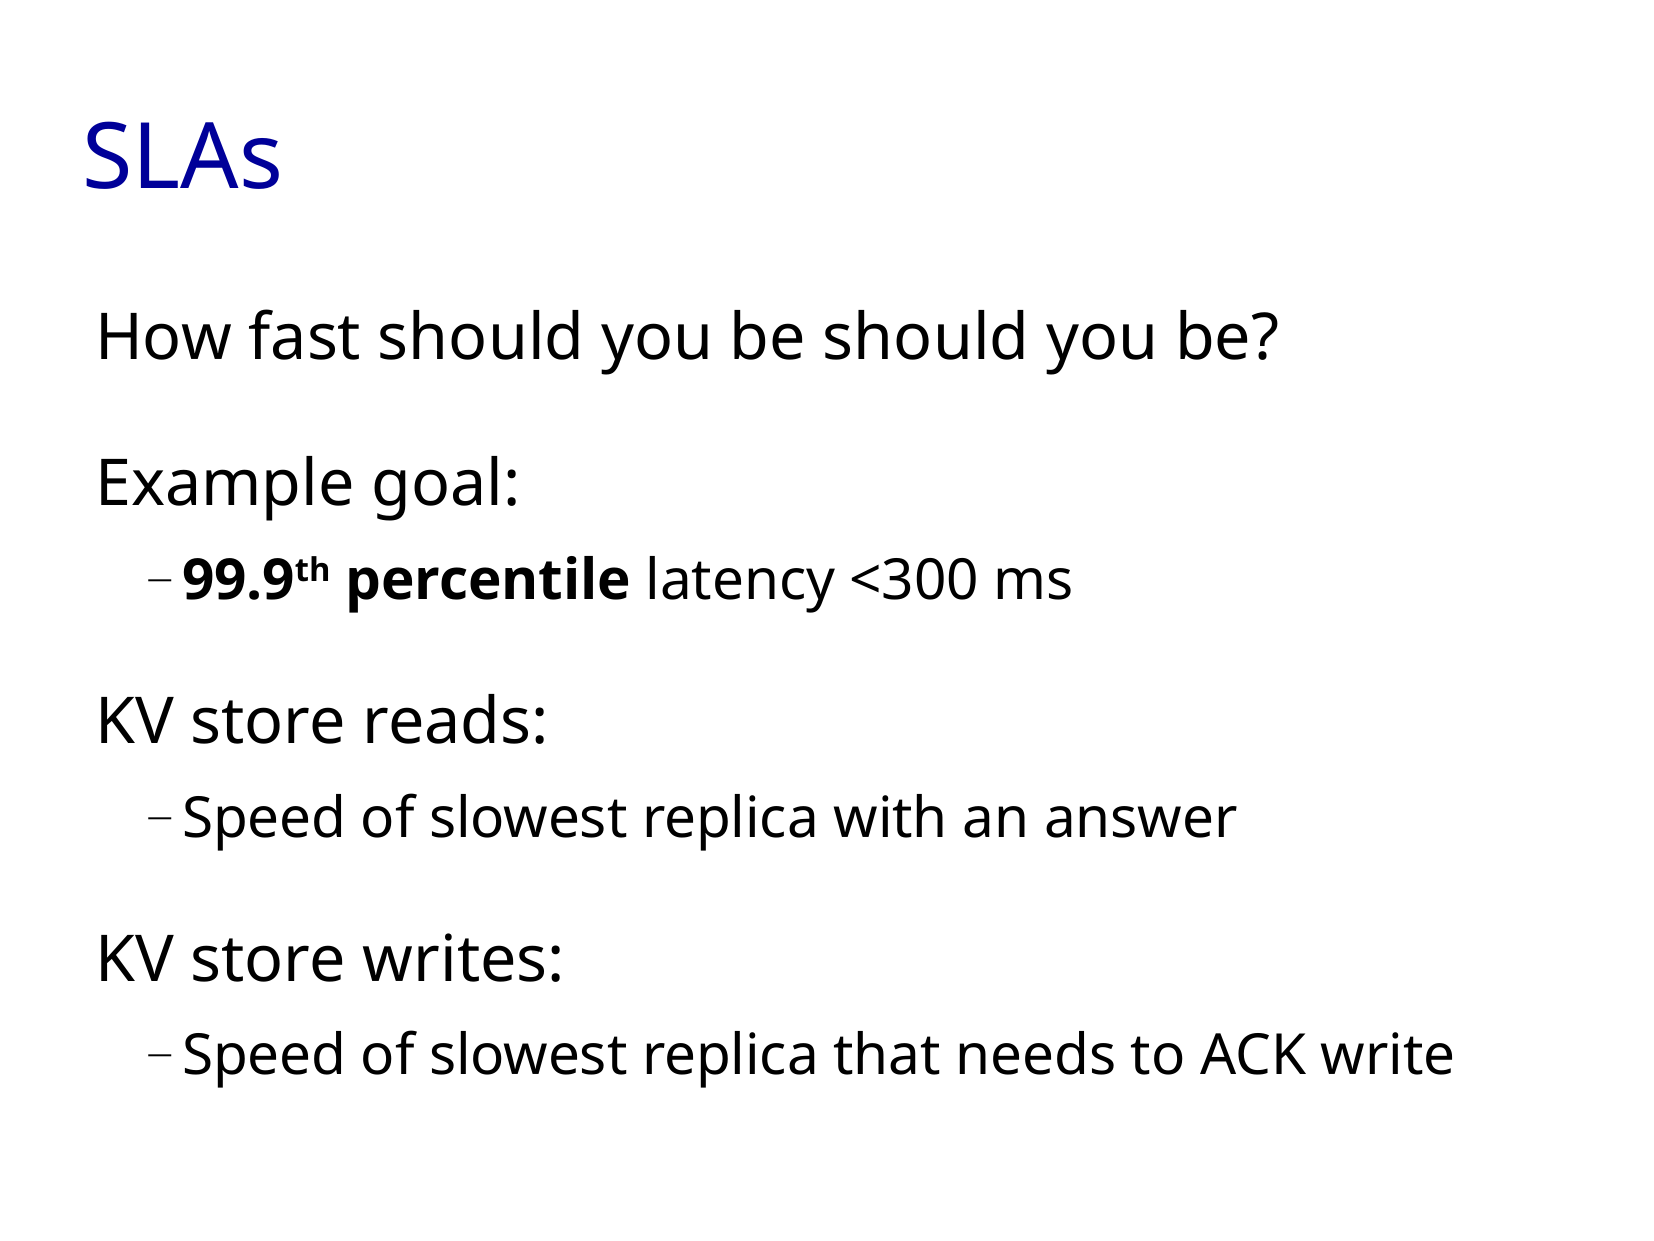

# SLAs
How fast should you be should you be?
Example goal:
99.9th percentile latency <300 ms
KV store reads:
Speed of slowest replica with an answer
KV store writes:
Speed of slowest replica that needs to ACK write